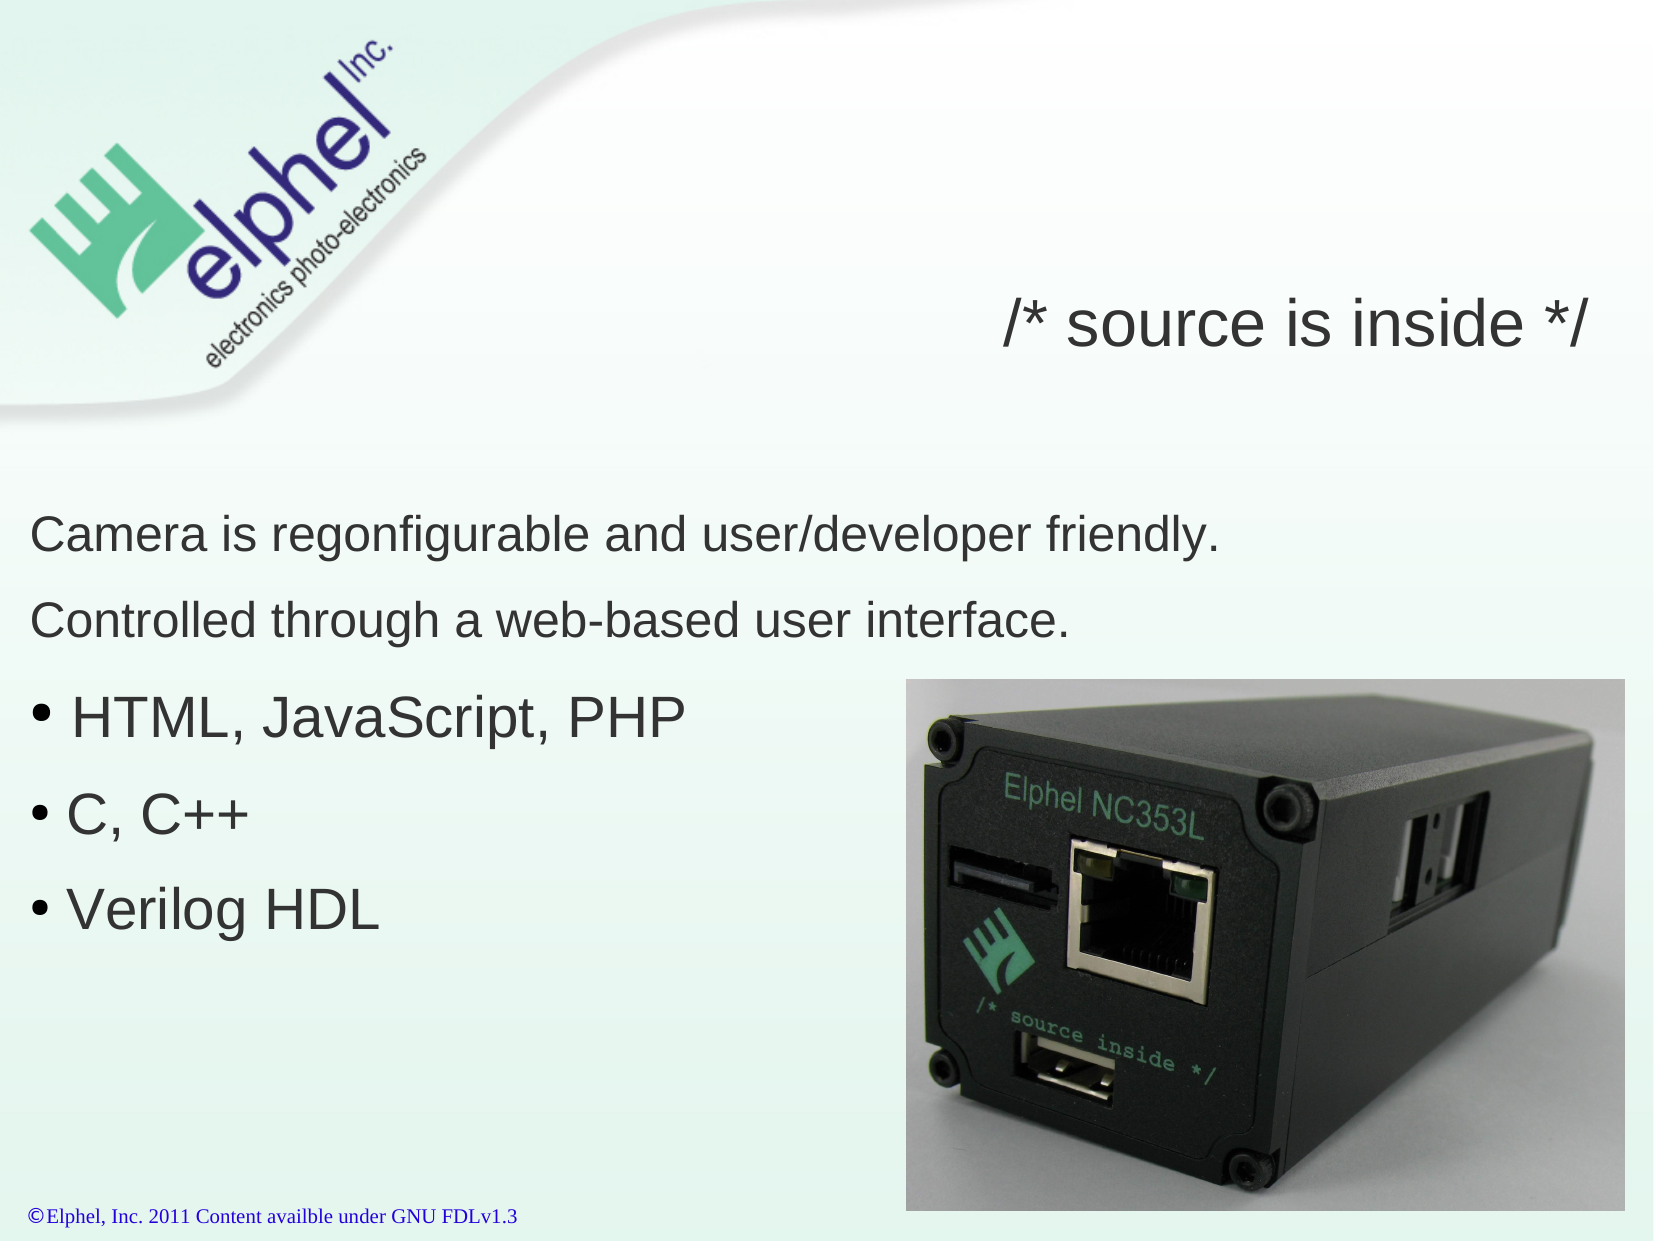

/* source is inside */
# Camera is regonfigurable and user/developer friendly.
Controlled through a web-based user interface.
 HTML, JavaScript, PHP
 C, C++
 Verilog HDL